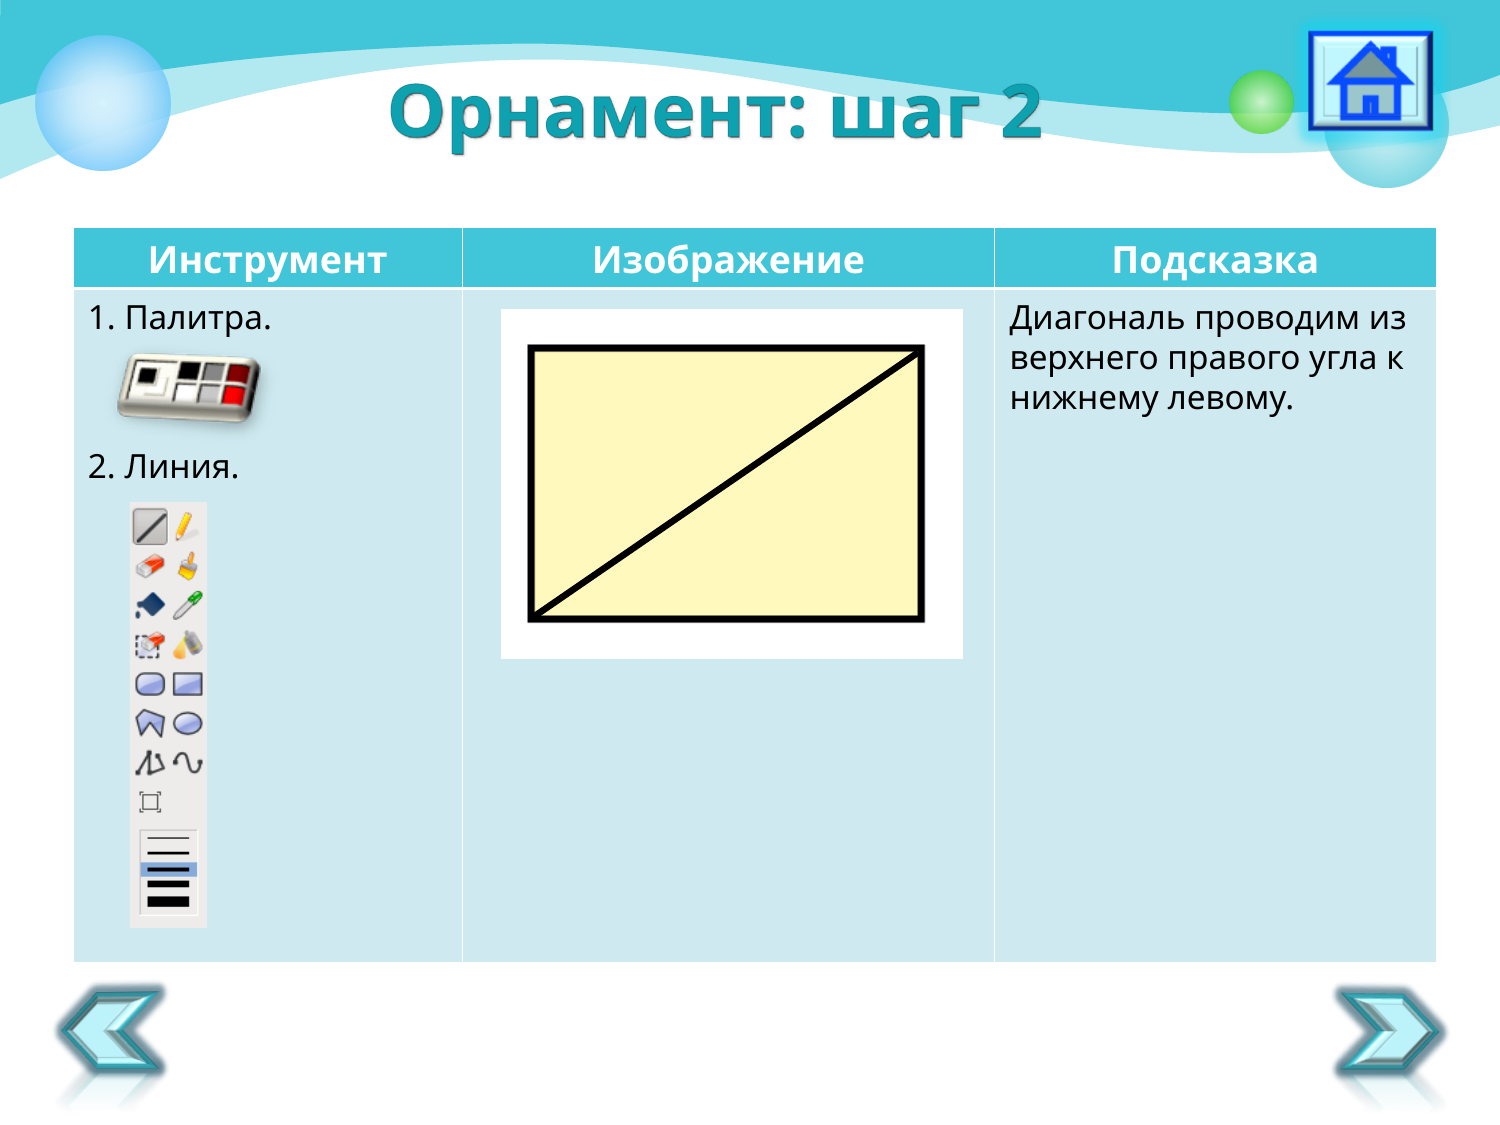

| | | |
| --- | --- | --- |
| | | |
Орнамент: шаг 2
| Инструмент | Изображение | Подсказка |
| --- | --- | --- |
| 1. Палитра. 2. Линия. | | Диагональ проводим из верхнего правого угла к нижнему левому. |